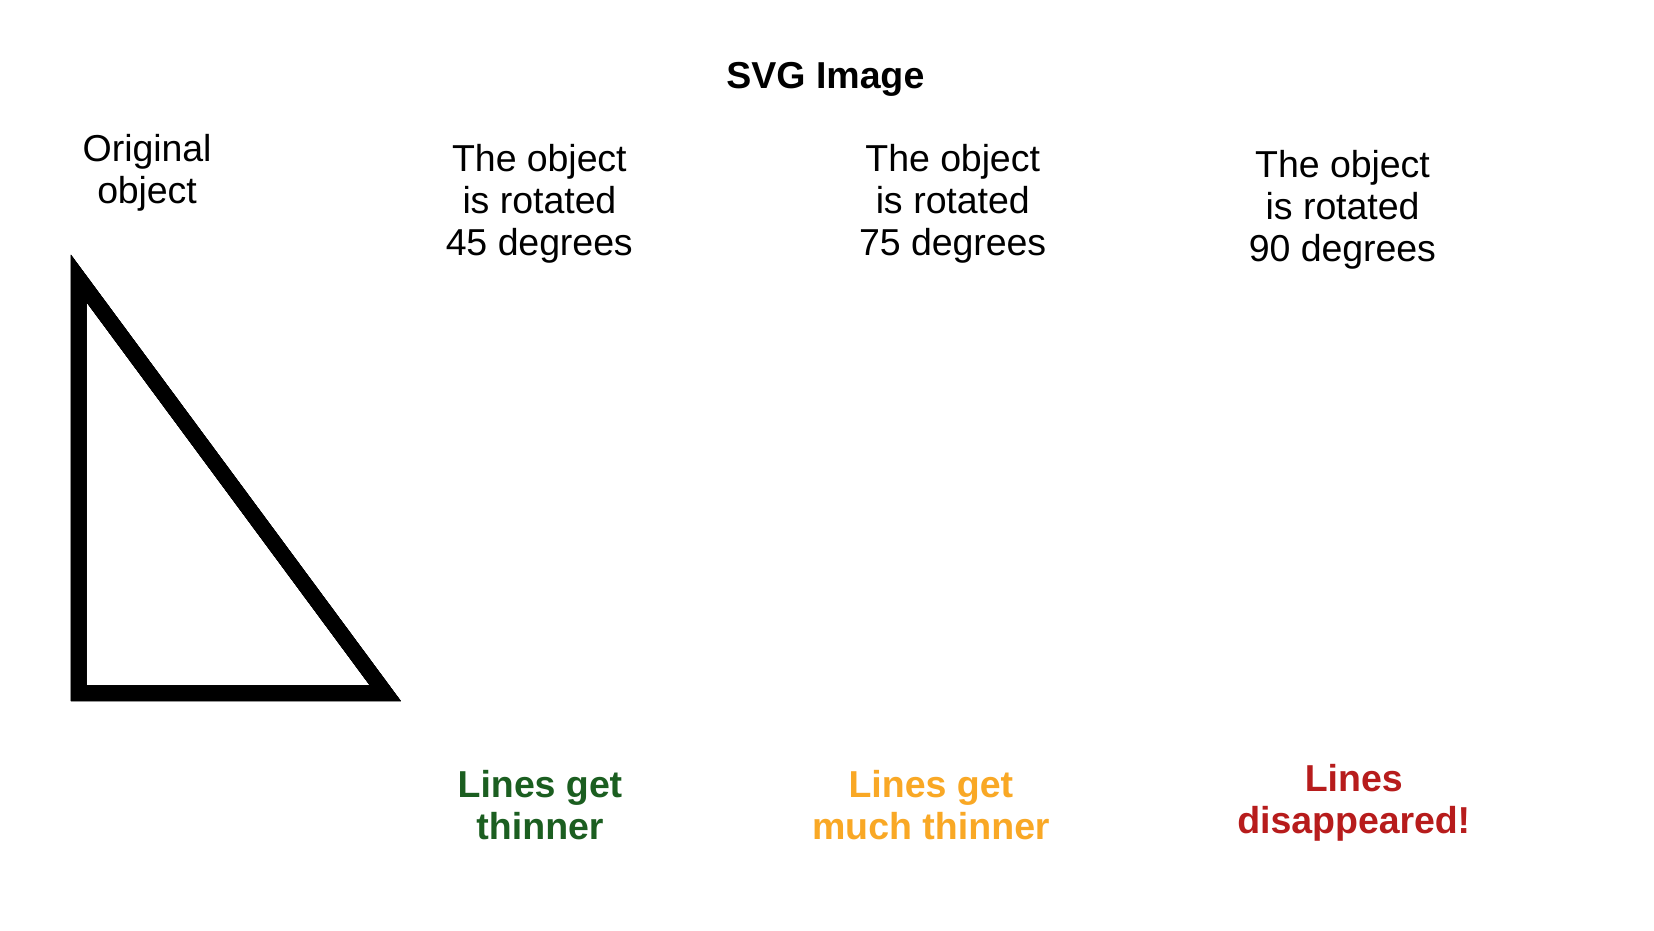

SVG Image
Original object
The object is rotated 45 degrees
The object is rotated 75 degrees
The object is rotated 90 degrees
Lines disappeared!
Lines get thinner
Lines get much thinner